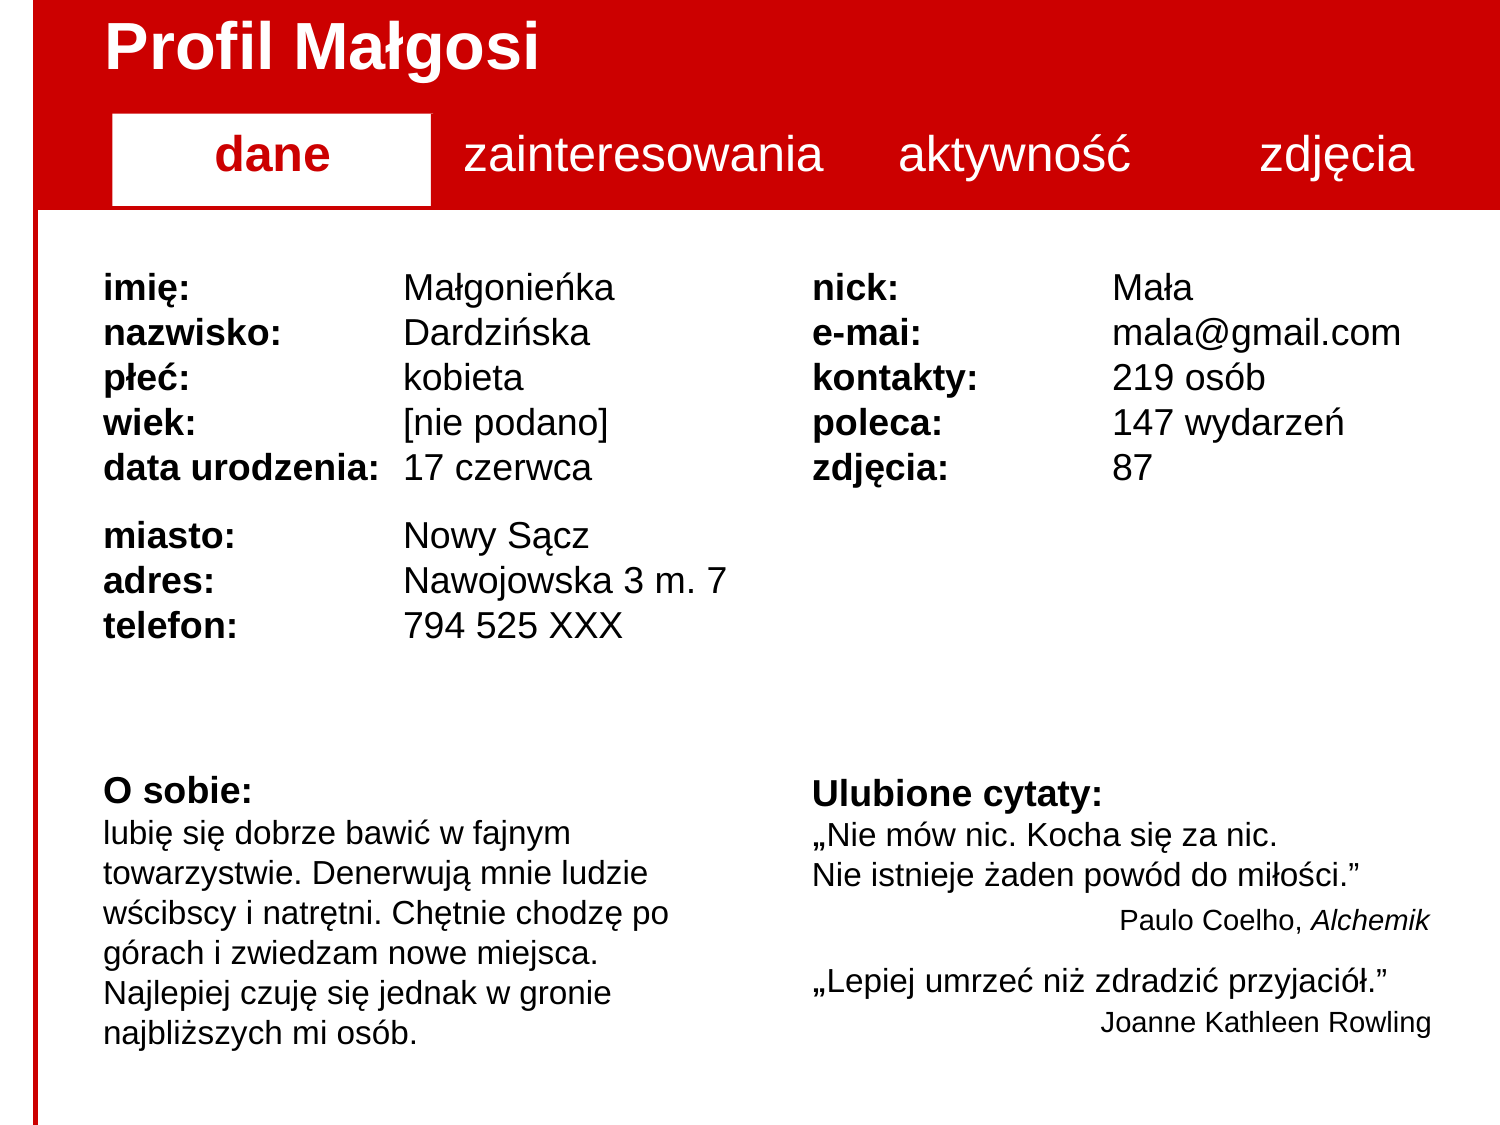

Profil Michała
	Profil Małgosi
dane
zdjęcia
zainteresowania
aktywność
imię:		Małgonieńka
nazwisko:	Dardzińska
płeć:		kobieta
wiek:		[nie podano]
data urodzenia:	17 czerwca
miasto:		Nowy Sącz
adres:		Nawojowska 3 m. 7
telefon:		794 525 XXX
nick:		Mała
e-mai:		mala@gmail.com
kontakty:	219 osób
poleca:		147 wydarzeń
zdjęcia:		87
O sobie:
lubię się dobrze bawić w fajnym towarzystwie. Denerwują mnie ludzie wścibscy i natrętni. Chętnie chodzę po górach i zwiedzam nowe miejsca. Najlepiej czuję się jednak w gronie najbliższych mi osób.
Ulubione cytaty:
„Nie mów nic. Kocha się za nic. Nie istnieje żaden powód do miłości.”
	 Paulo Coelho, Alchemik
„Lepiej umrzeć niż zdradzić przyjaciół.”
	 Joanne Kathleen Rowling